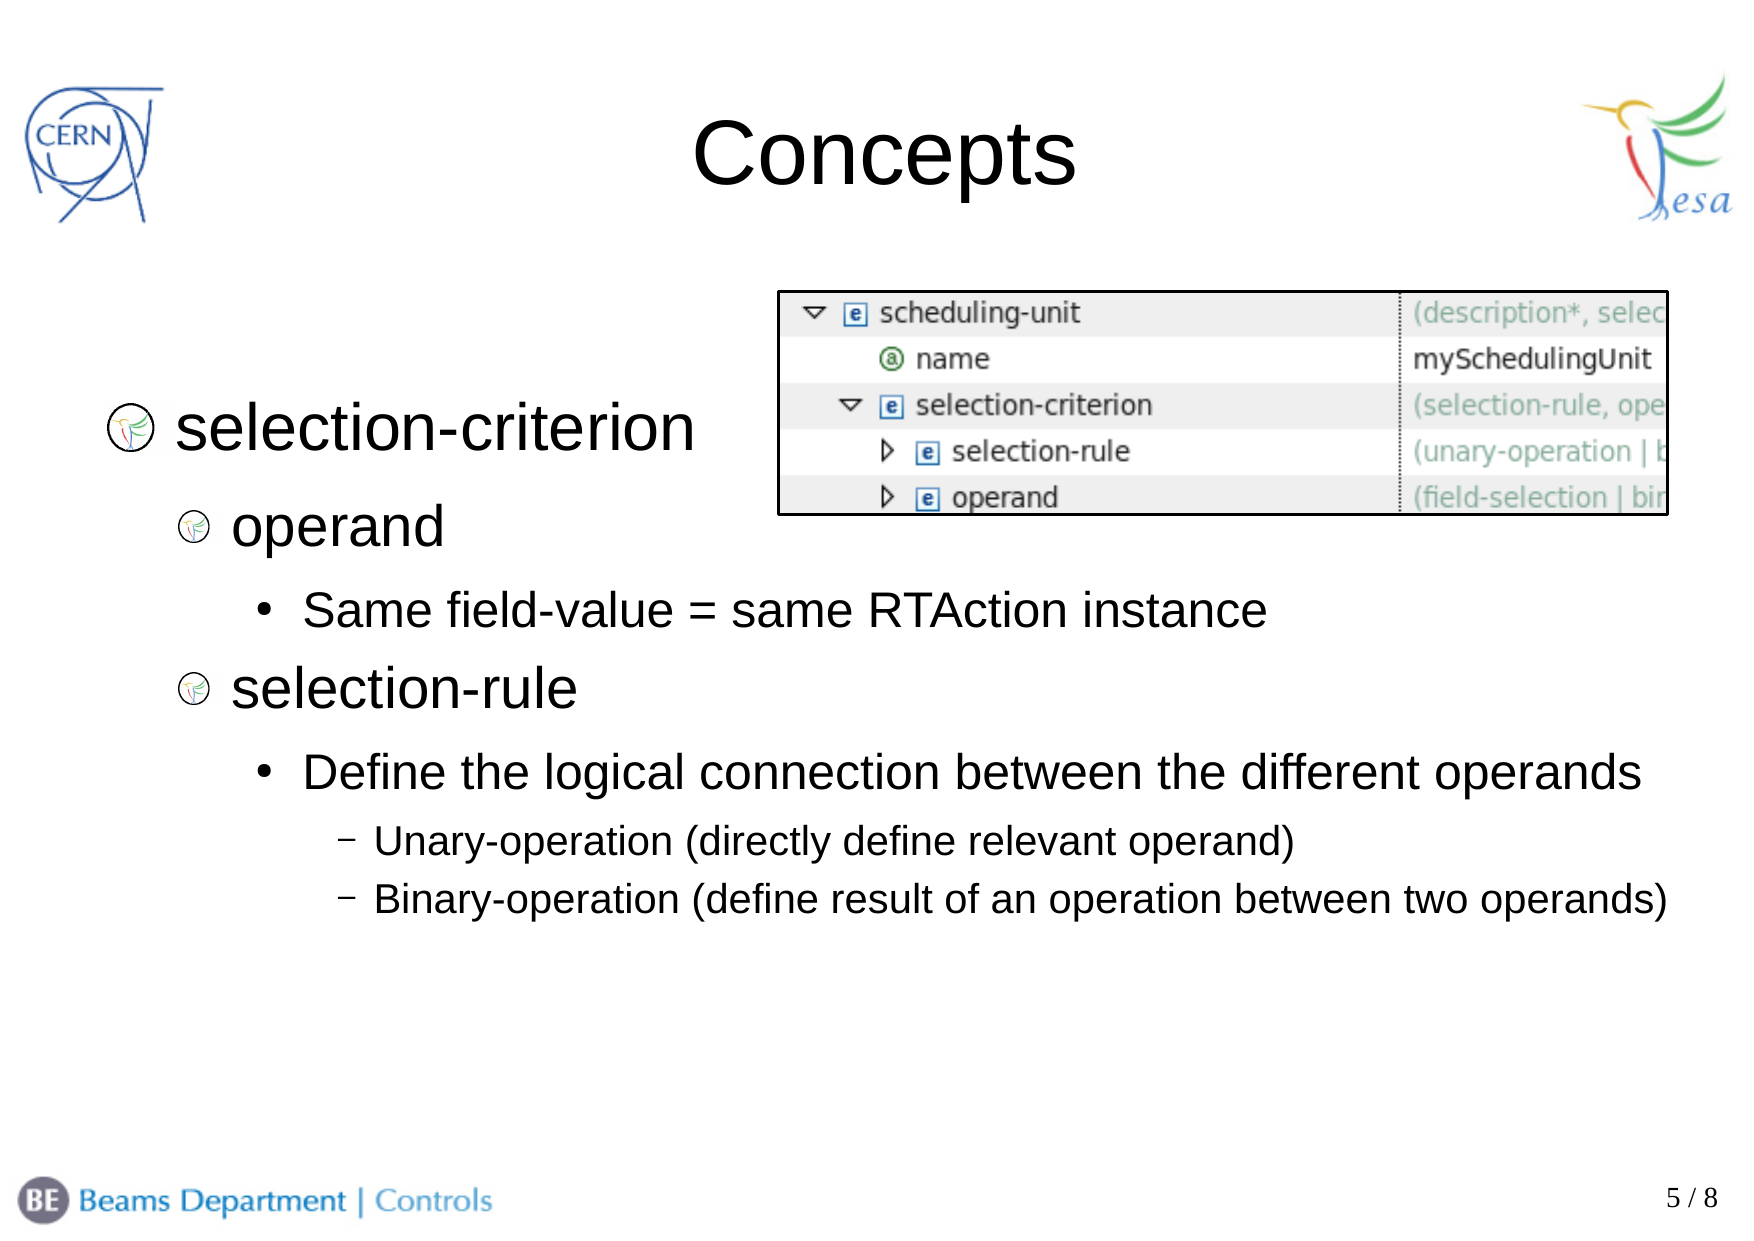

# Concepts
selection-criterion
operand
Same field-value = same RTAction instance
selection-rule
Define the logical connection between the different operands
Unary-operation (directly define relevant operand)
Binary-operation (define result of an operation between two operands)
5